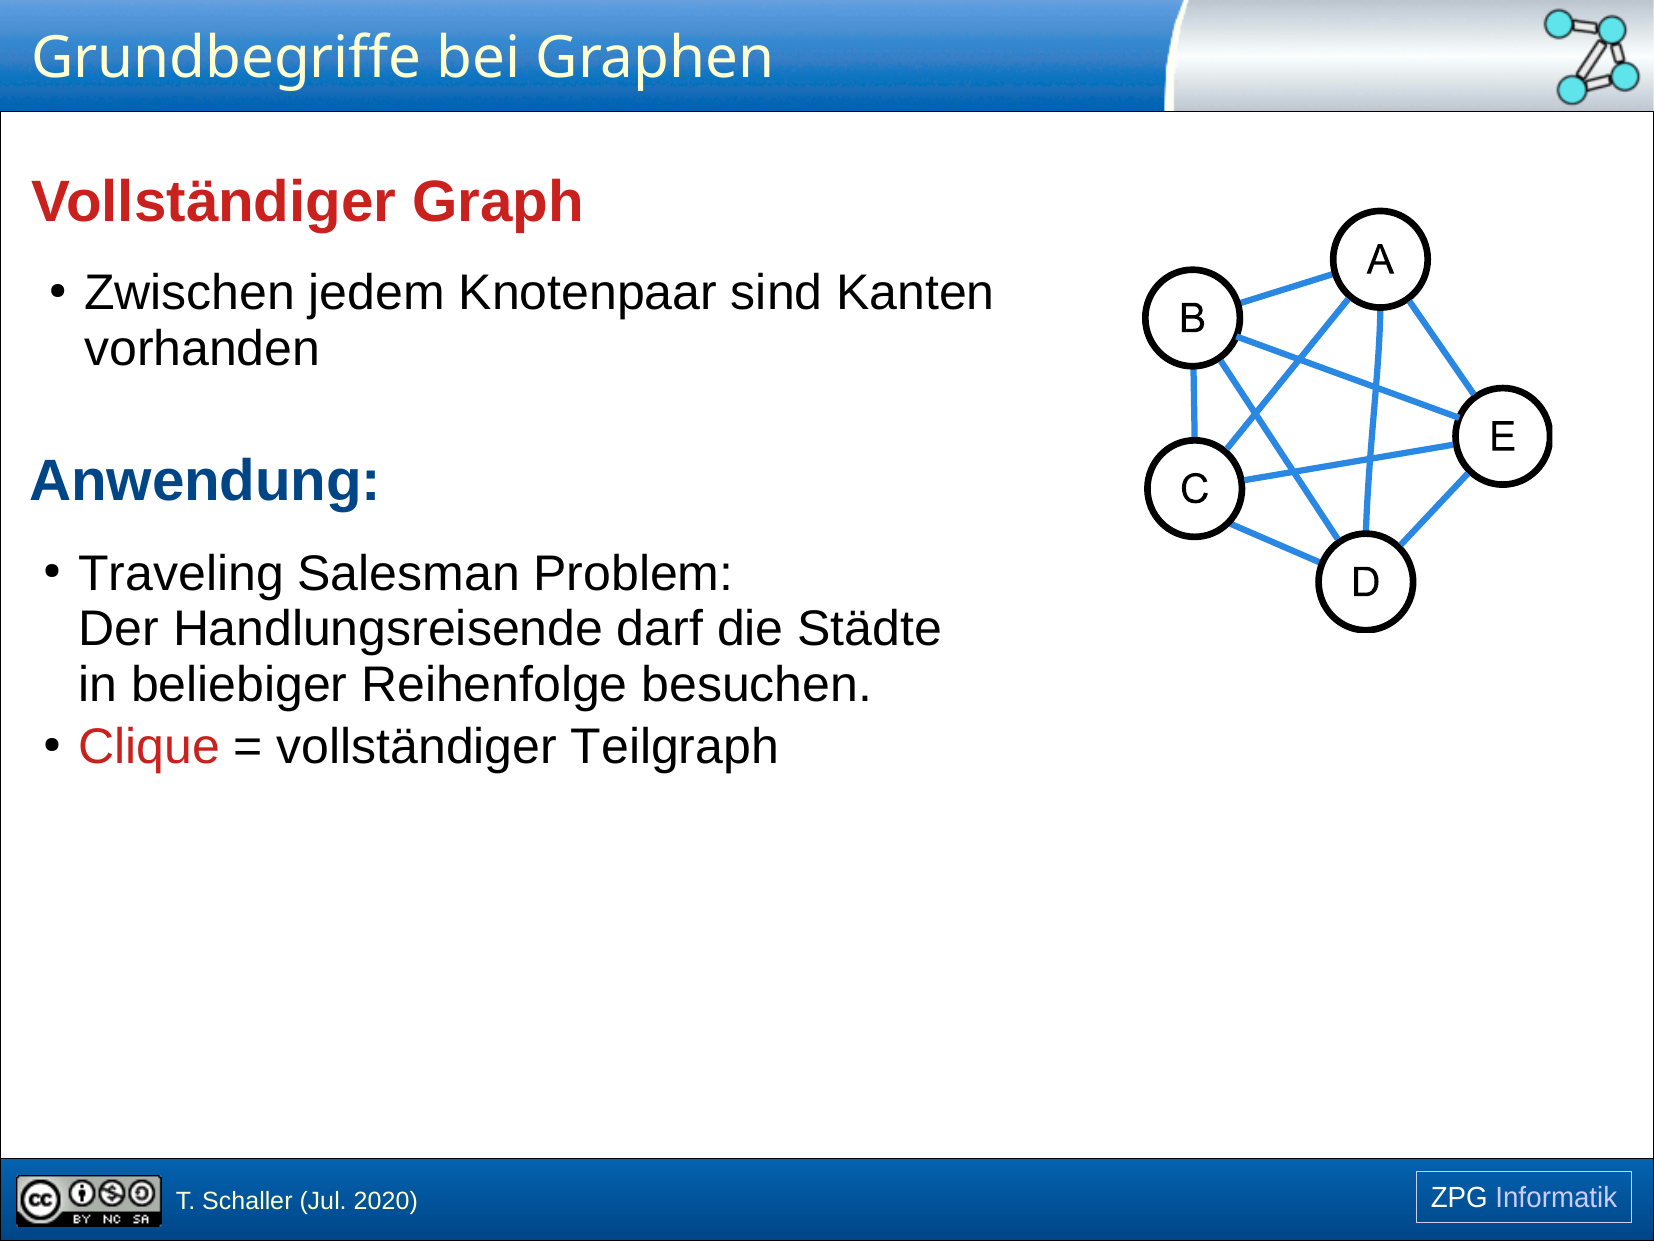

# Grundbegriffe bei Graphen
Vollständiger Graph
Zwischen jedem Knotenpaar sind Kanten vorhanden
Anwendung:
Traveling Salesman Problem:
Der Handlungsreisende darf die Städte in beliebiger Reihenfolge besuchen.
Clique = vollständiger Teilgraph
10